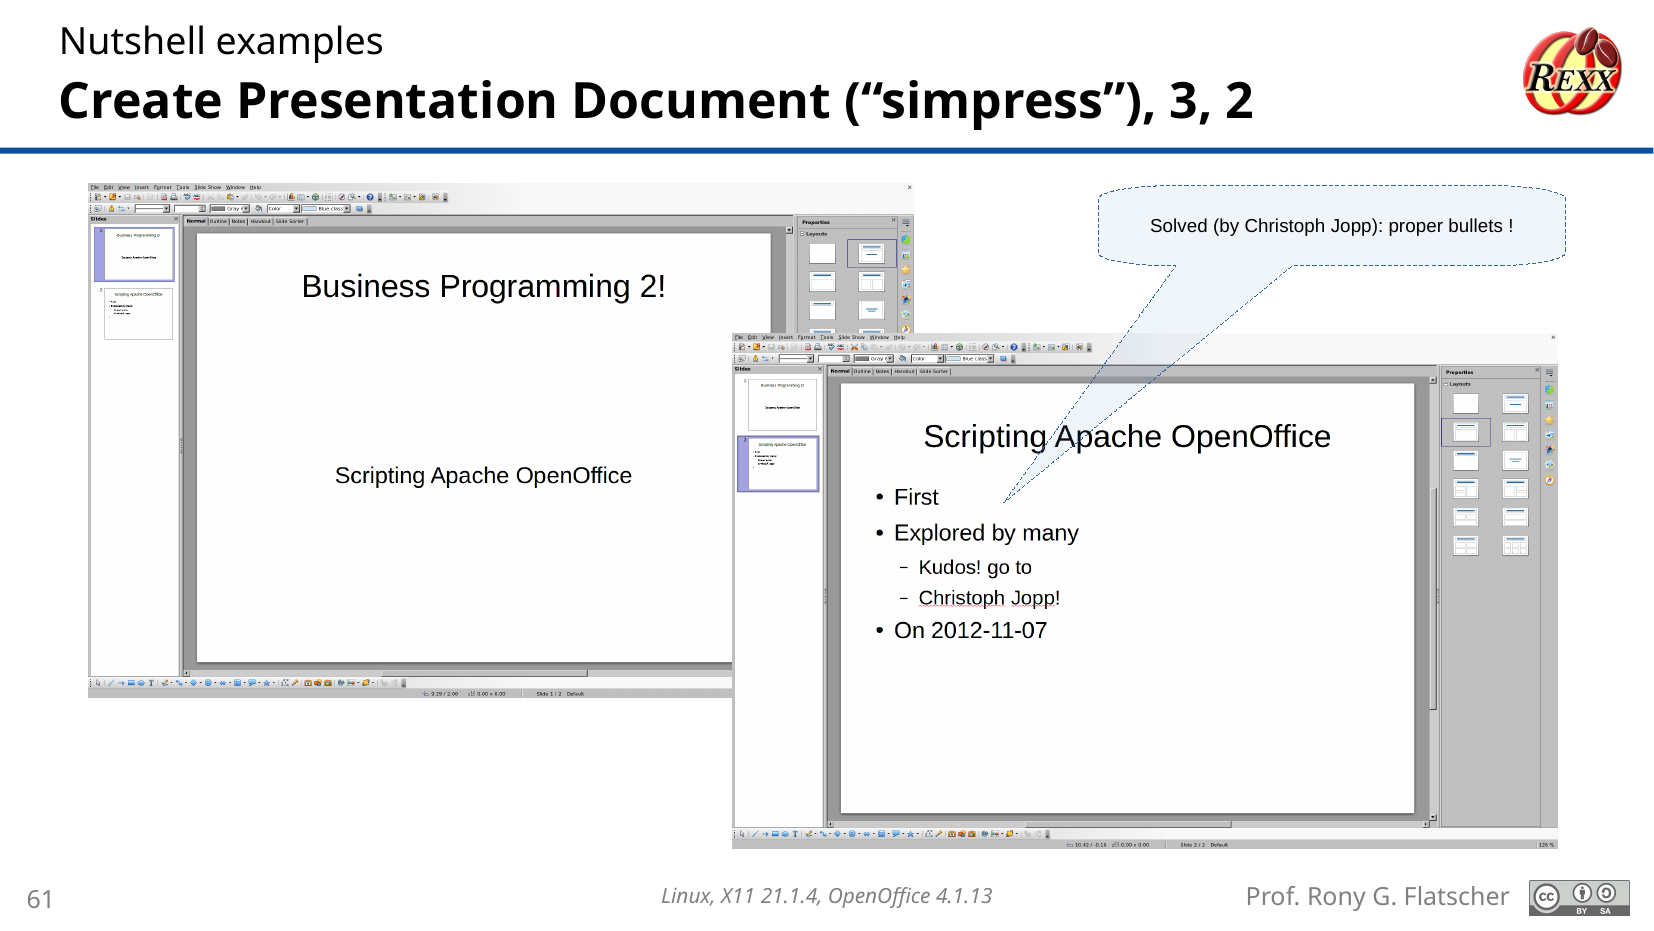

# Nutshell examples Create Presentation Document (“simpress”), 3, 2
Solved (by Christoph Jopp): proper bullets !
Linux, X11 21.1.4, OpenOffice 4.1.13